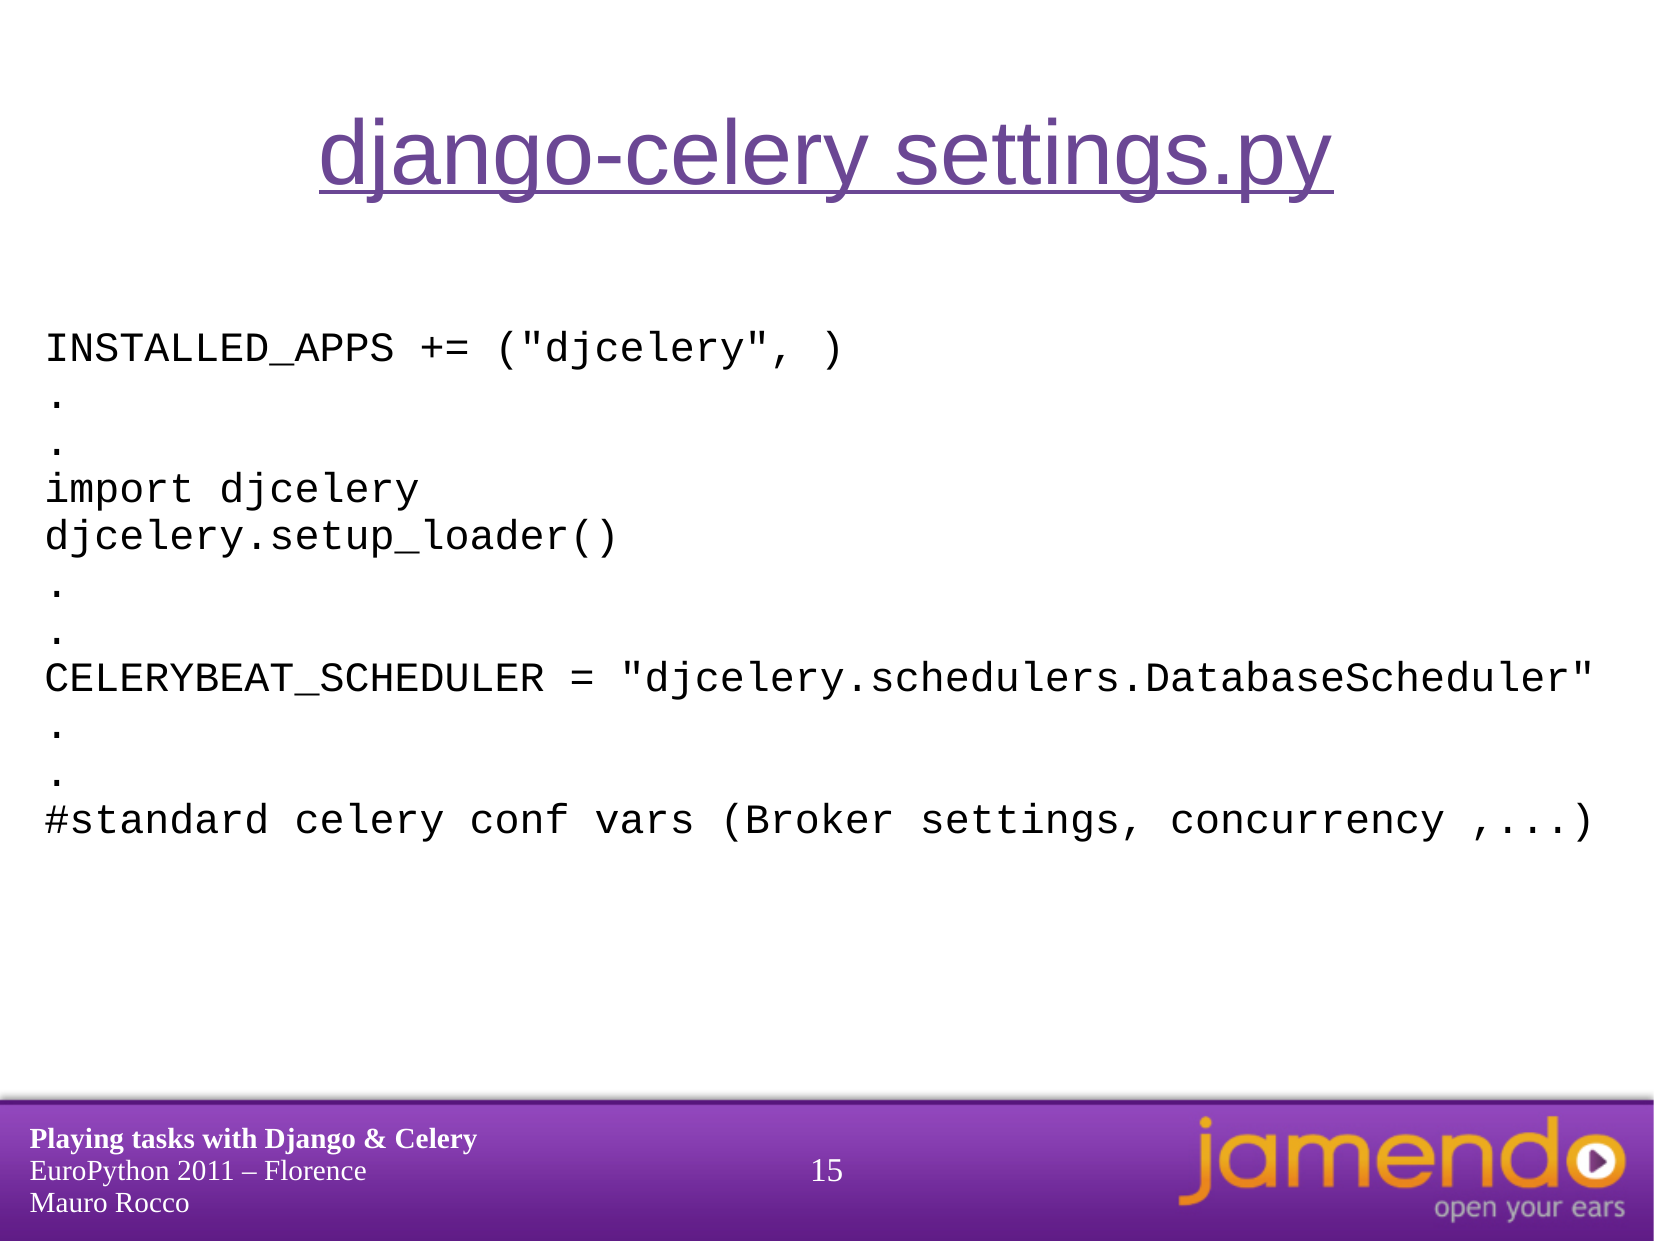

# django-celery settings.py
INSTALLED_APPS += ("djcelery", )
.
.
import djcelery
djcelery.setup_loader()
.
.
CELERYBEAT_SCHEDULER = "djcelery.schedulers.DatabaseScheduler"
.
.
#standard celery conf vars (Broker settings, concurrency ,...)
15